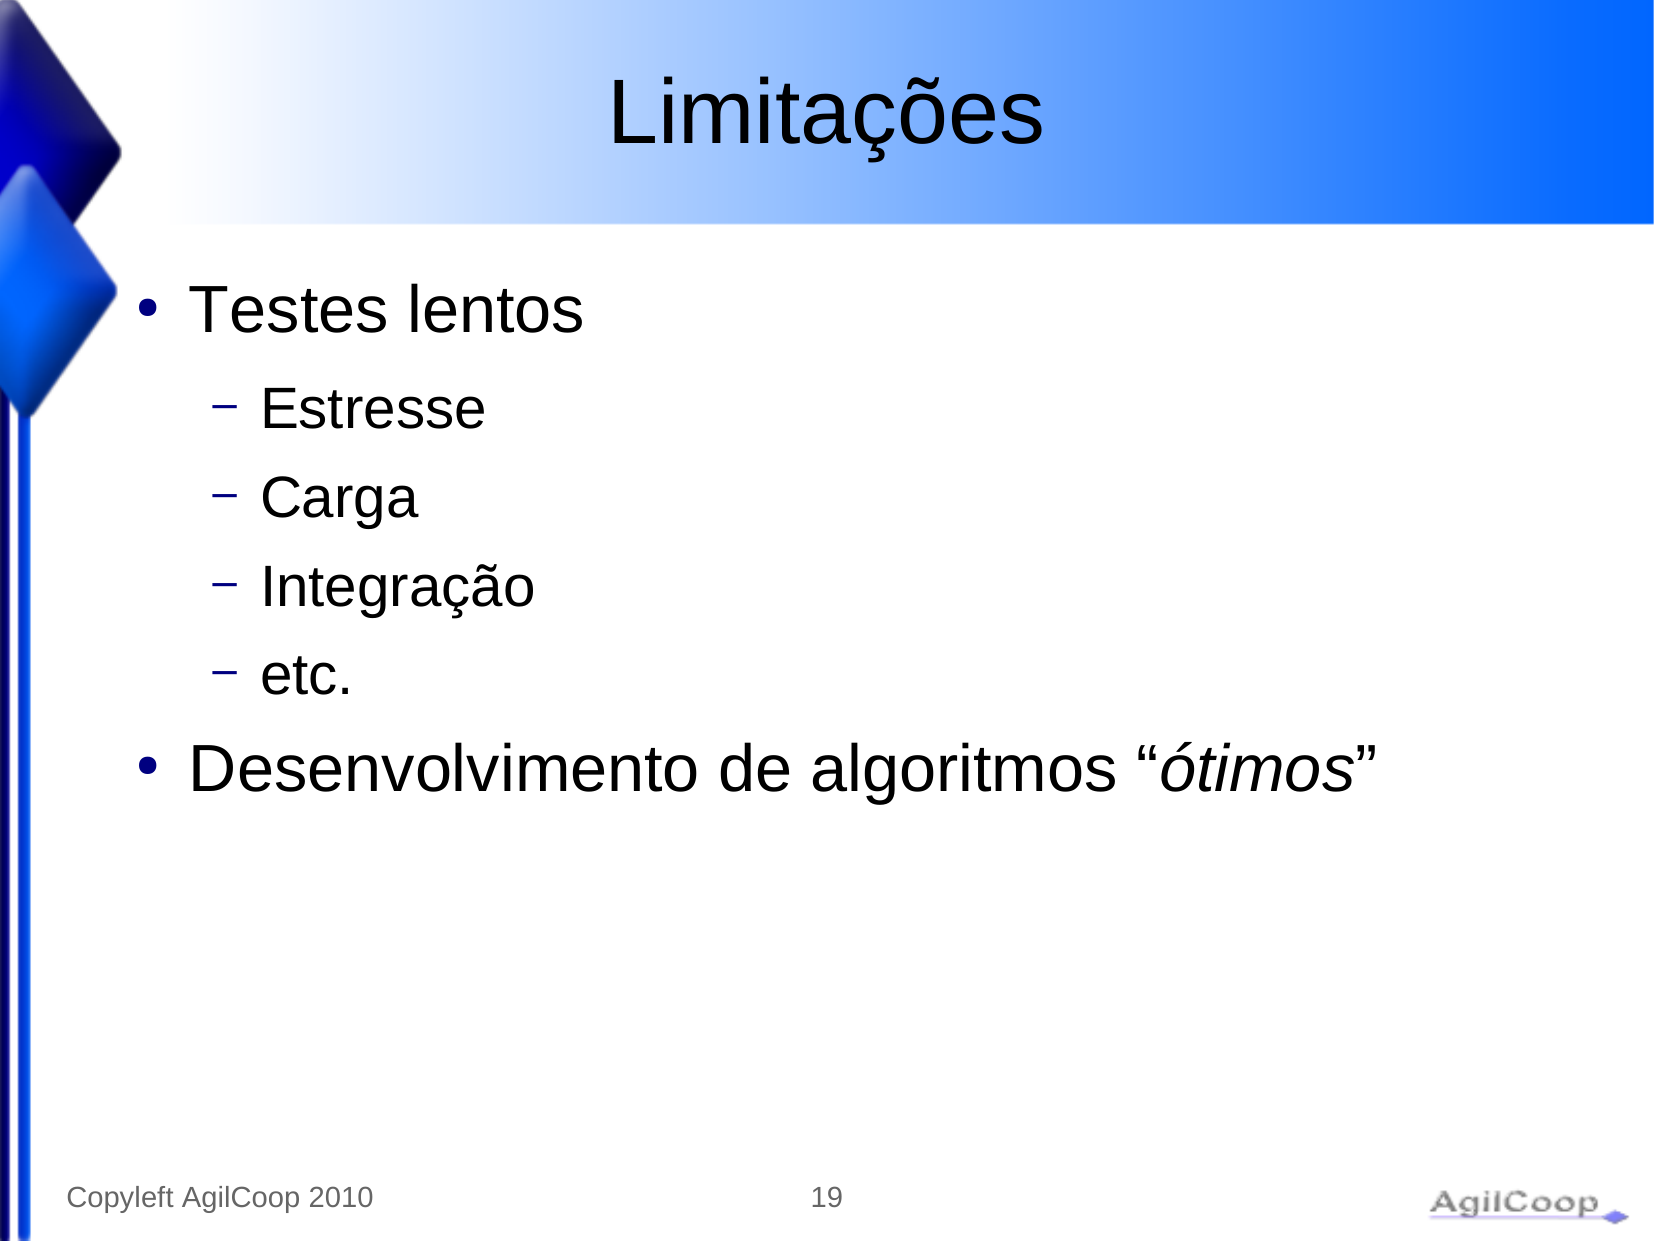

# Limitações
Testes lentos
Estresse
Carga
Integração
etc.
Desenvolvimento de algoritmos “ótimos”
Copyleft AgilCoop 2010
19